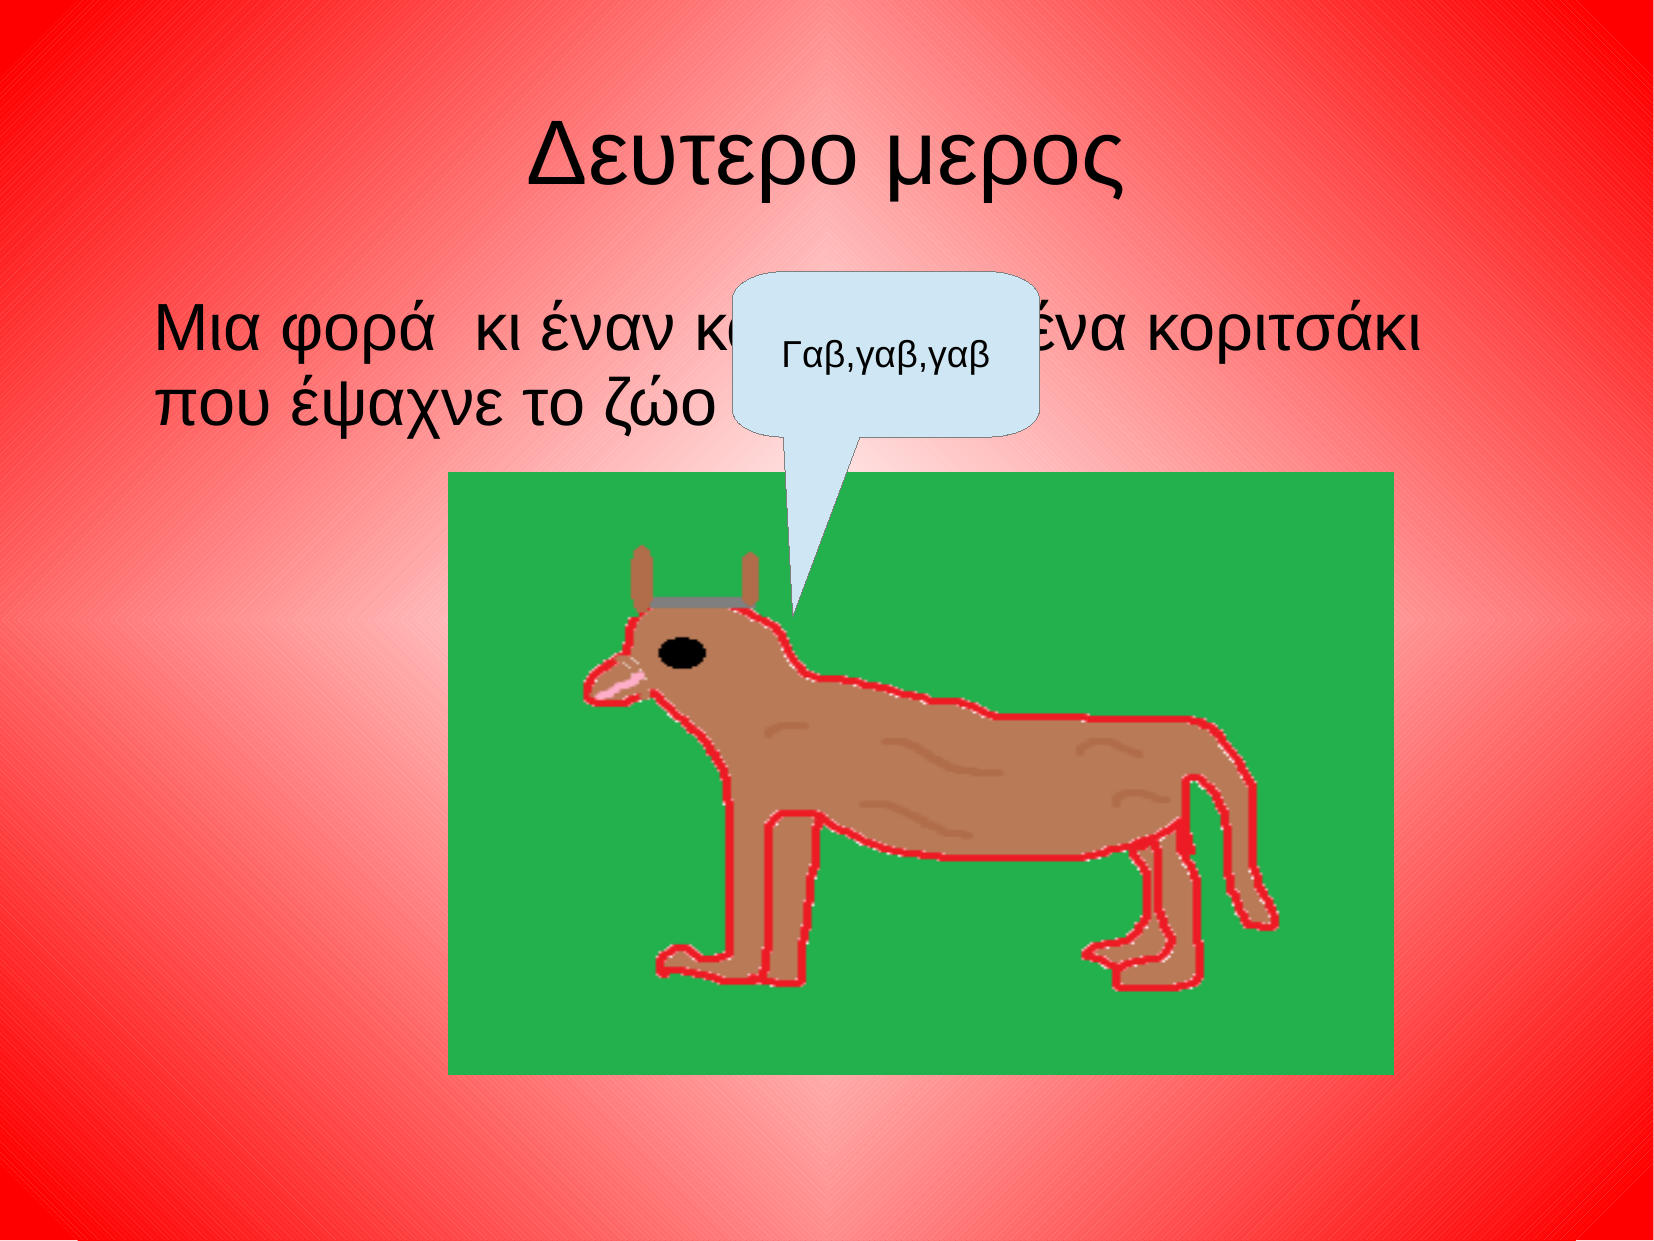

# Δευτερο μερος
Γαβ,γαβ,γαβ
Μια φορά κι έναν καιρό ήταν ένα κοριτσάκι που έψαχνε το ζώο της.